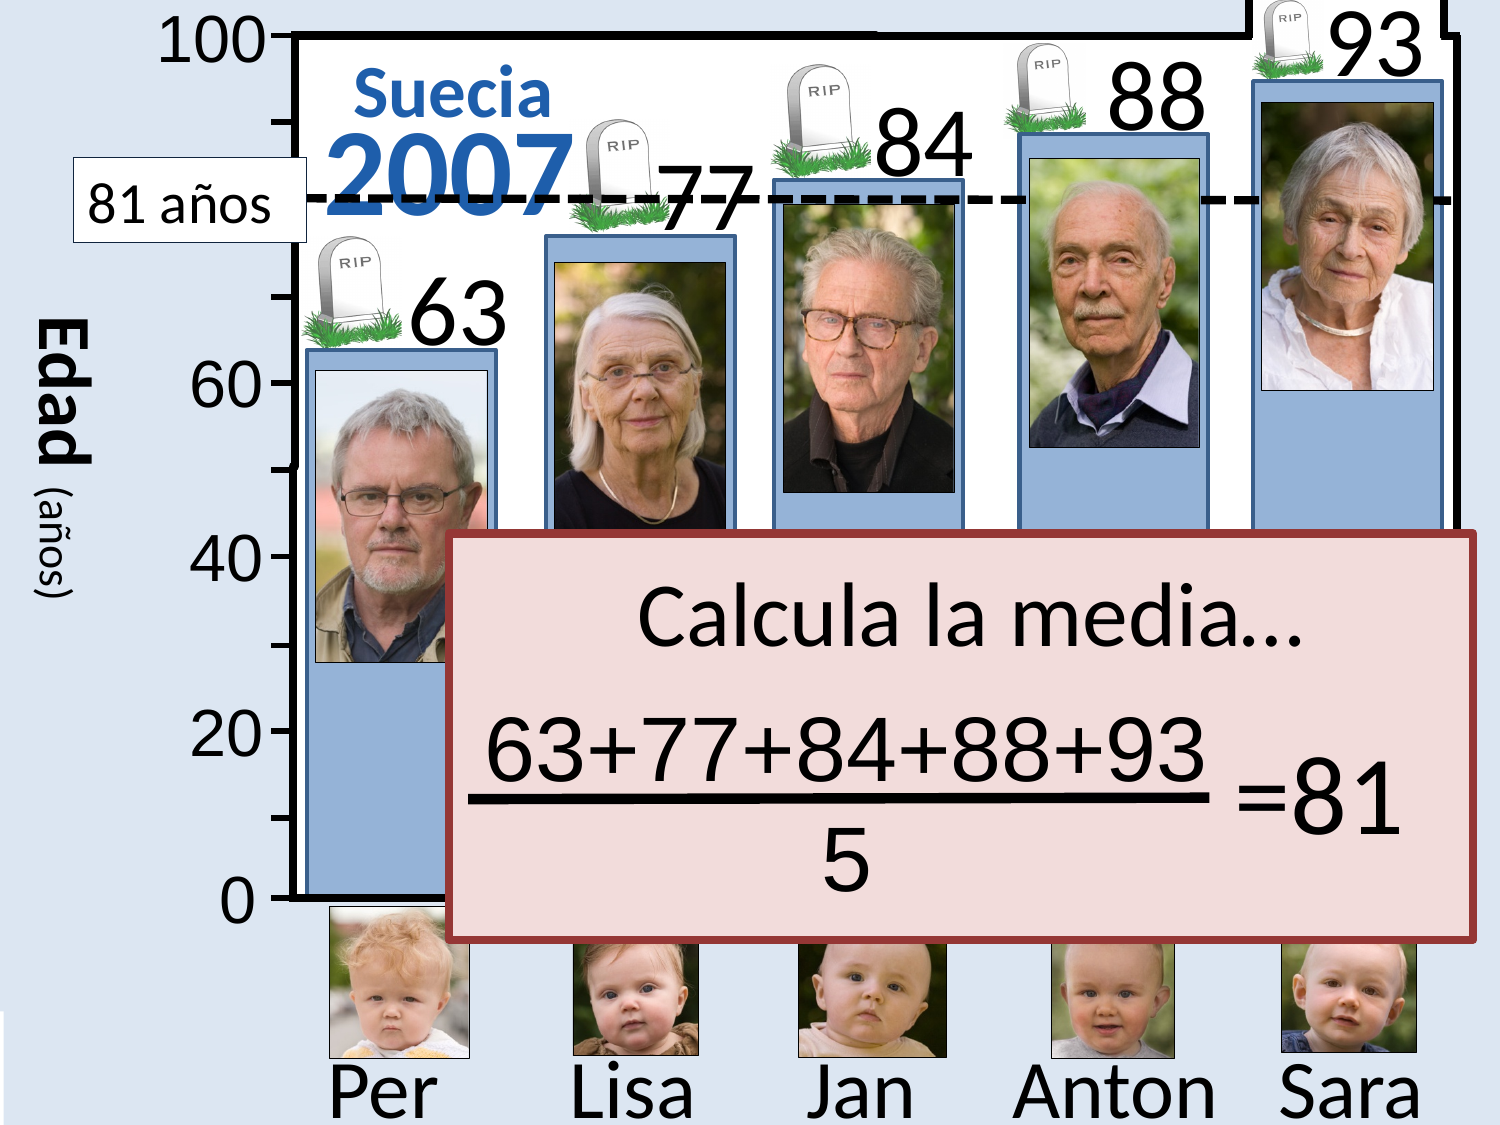

93
100
80
60
40
20
0
88
Suecia
84
2007
77
81 años
63
Edad (años)
Calcula la media…
63+77+84+88+93
5
=81
Per
Lisa
Jan
Anton
Sara